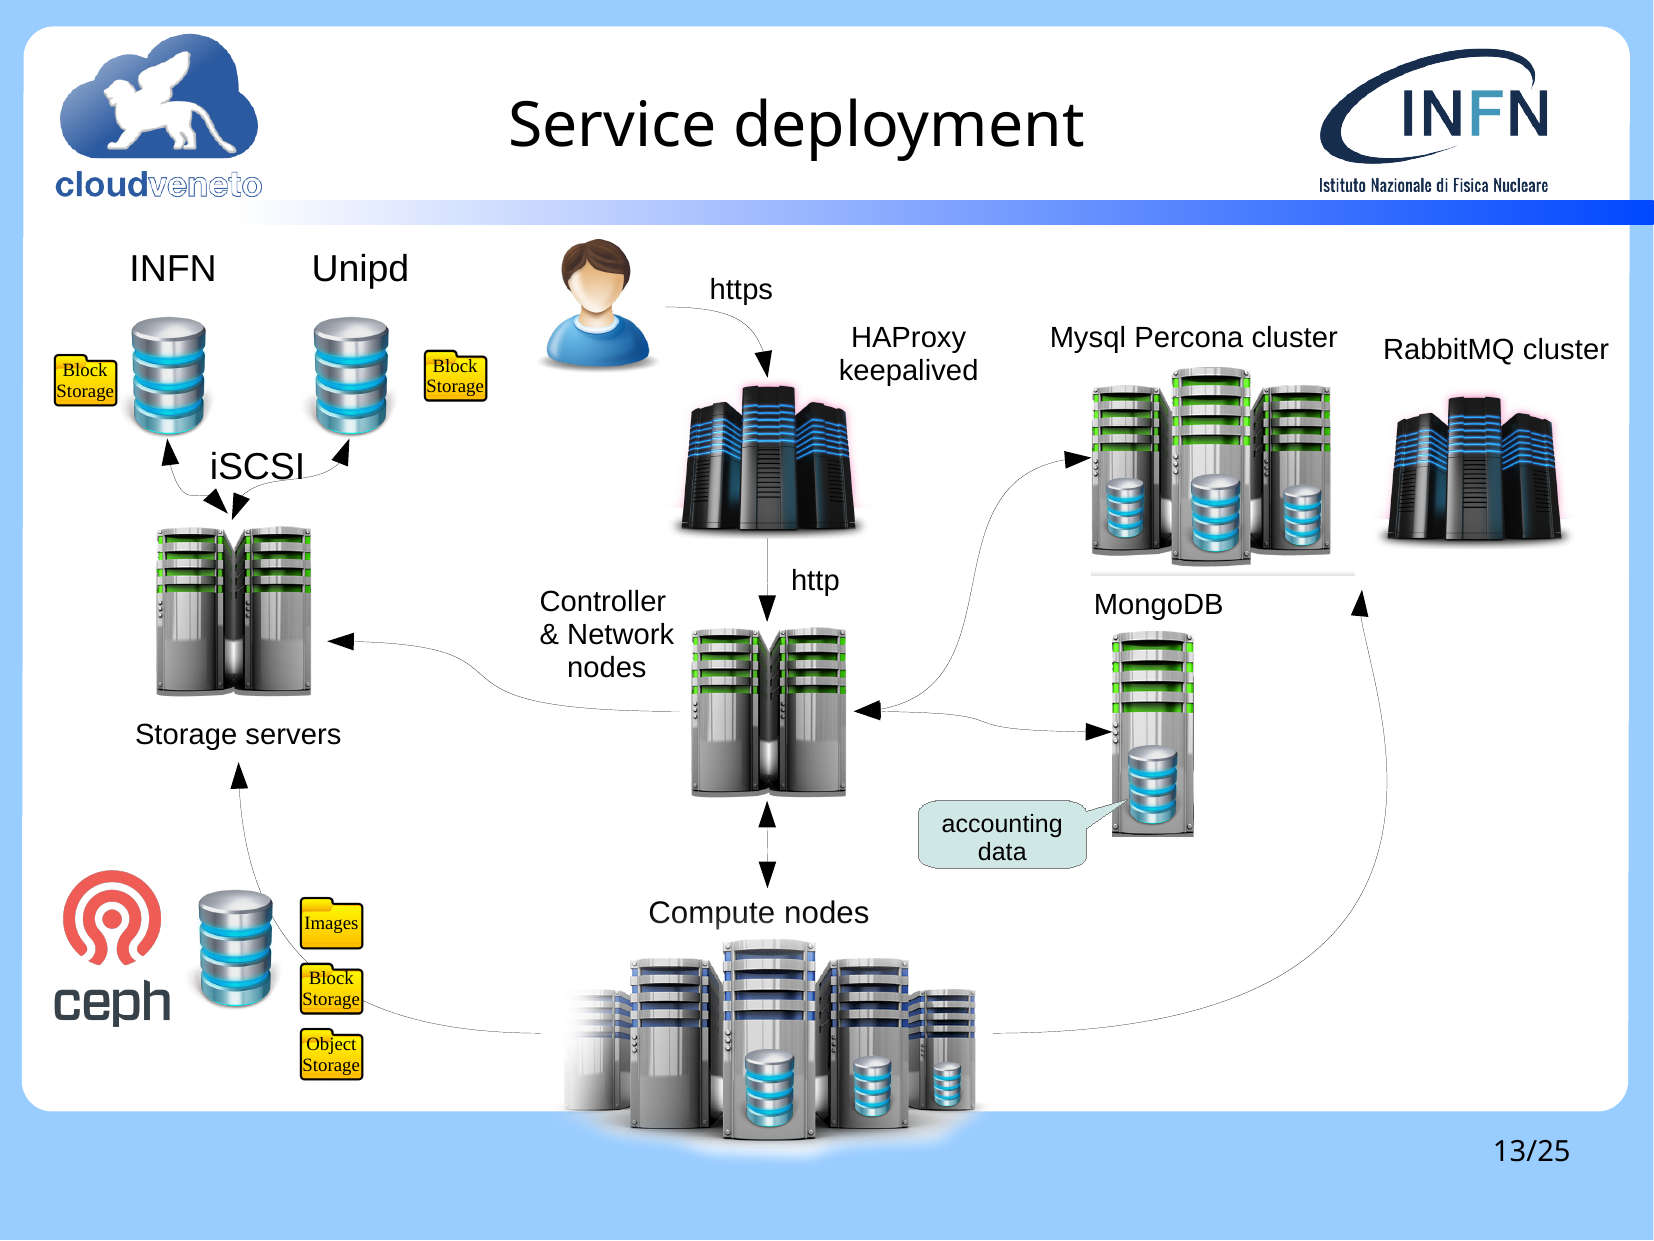

# Service deployment
INFN
Unipd
https
HAProxy
keepalived
Mysql Percona cluster
RabbitMQ cluster
Block
Storage
Block
Storage
iSCSI
http
Controller
& Network
nodes
MongoDB
Storage servers
accounting
data
Compute nodes
Images
Block
Storage
Object
Storage
13